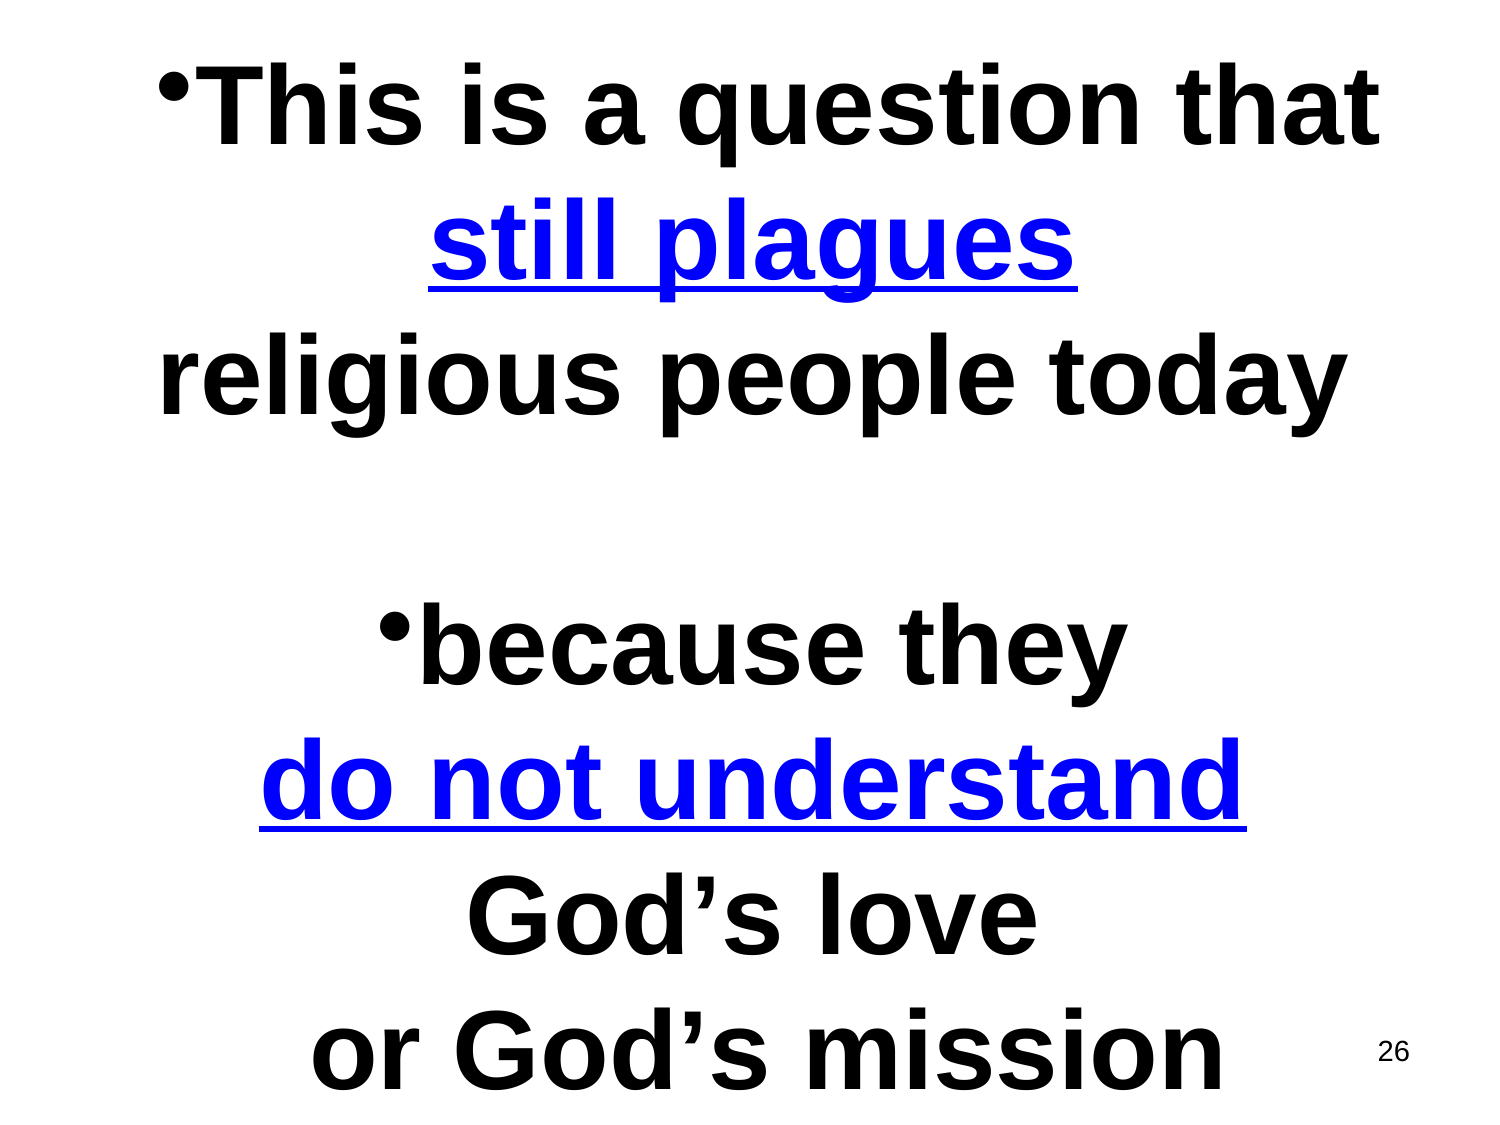

This is a question that still plagues
religious people today
because they
do not understand
God’s love
or God’s mission